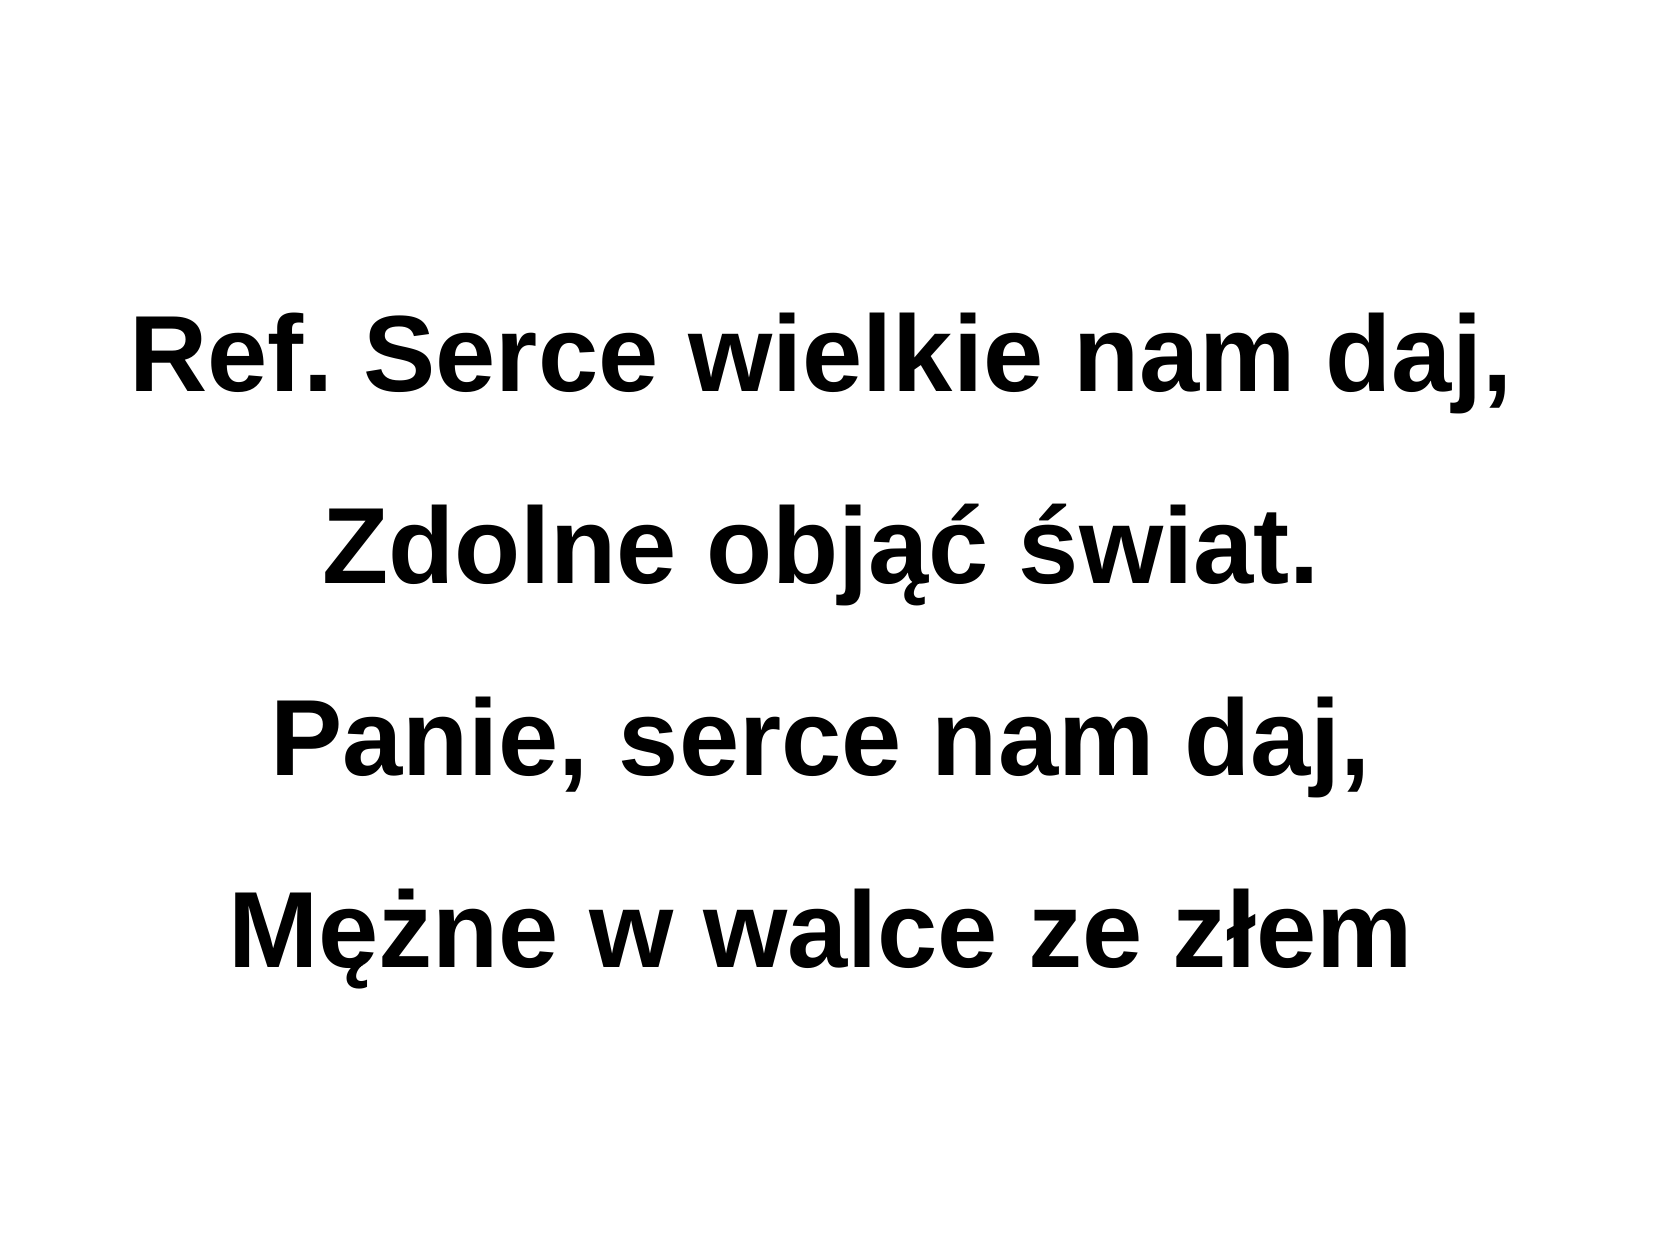

# Ref. Serce wielkie nam daj,
Zdolne objąć świat.
Panie, serce nam daj,
Mężne w walce ze złem